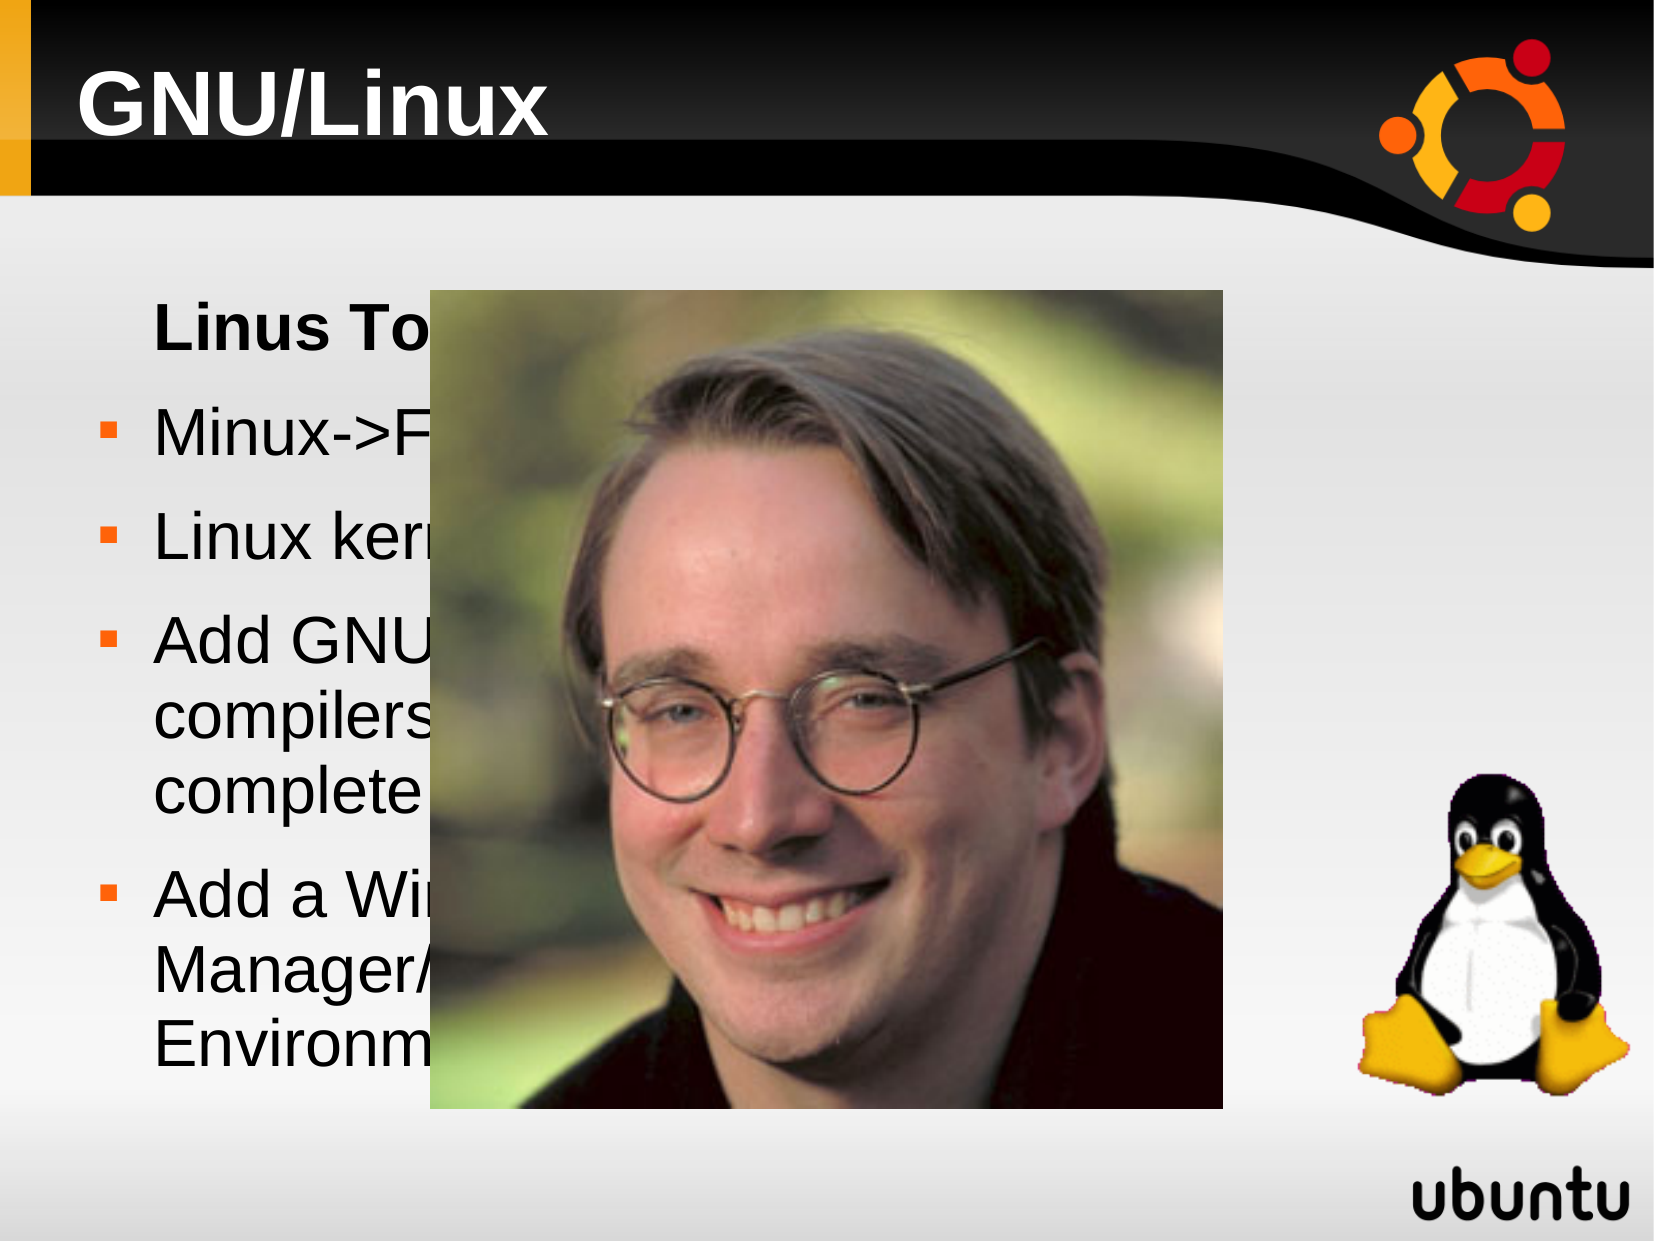

# GNU/Linux
Linus Torvalds
Minux->Freax->Linux
Linux kernel
Add GNU utilities and compilers to have a complete OS
Add a Windowing Manager/Desktop Environment